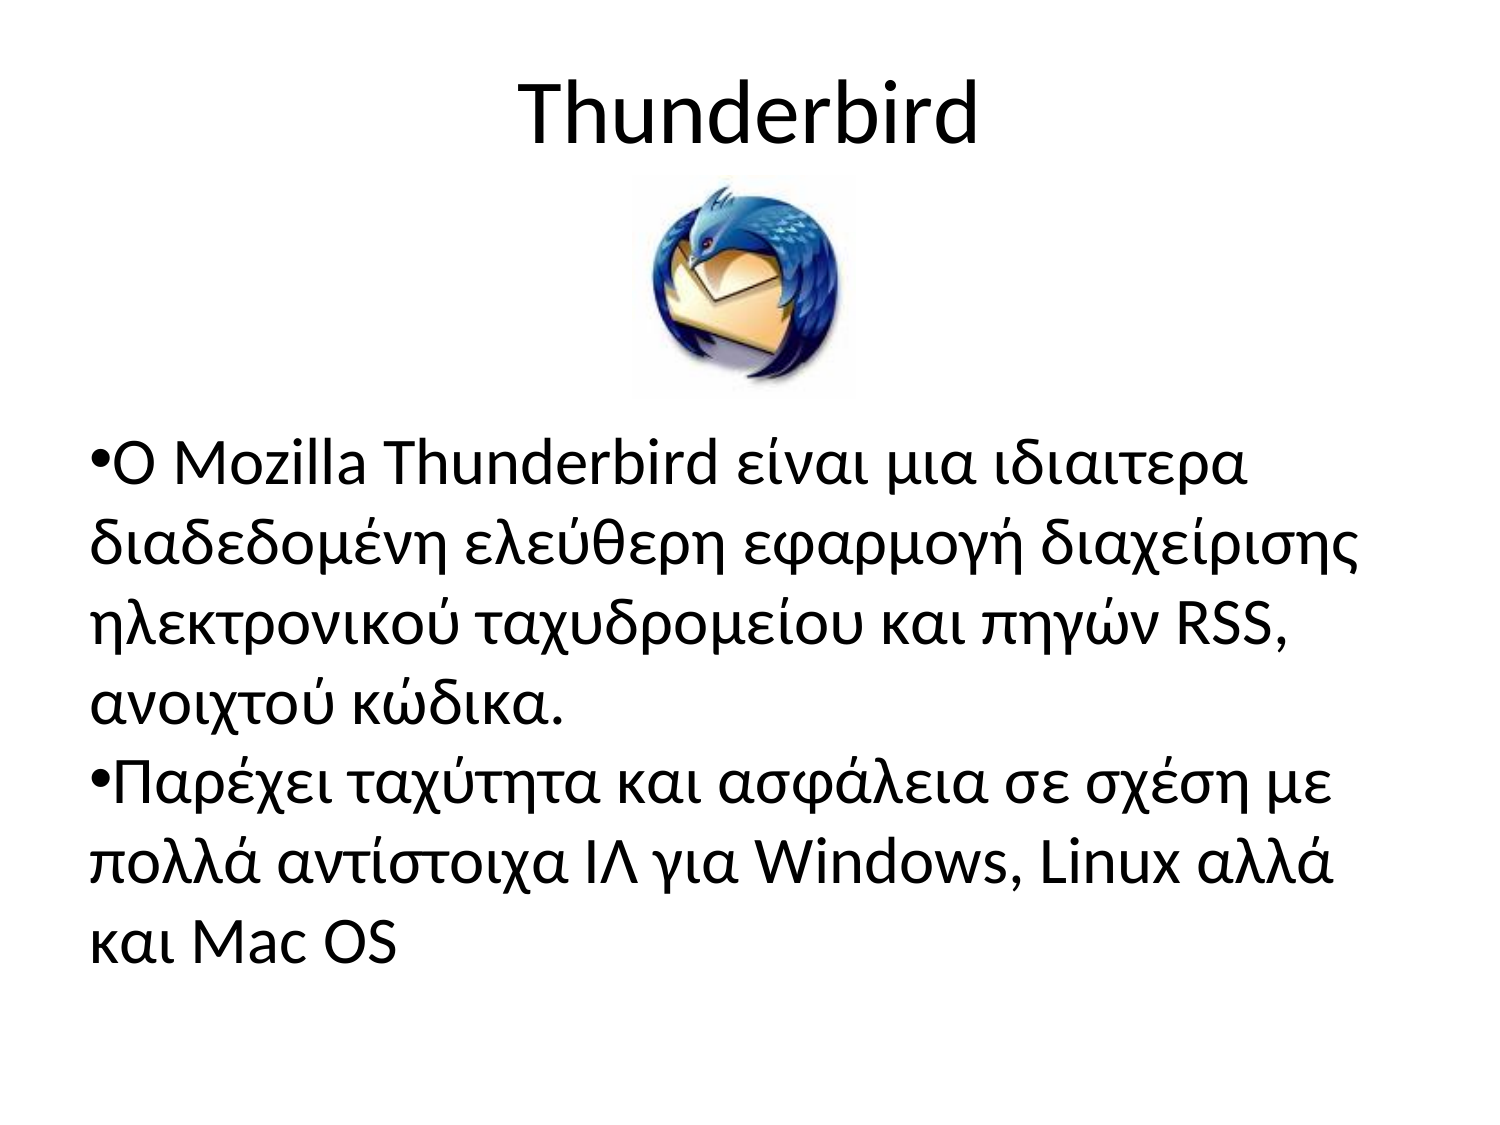

17/5/2013
Θεματα ΚτΠ/Γ
Thunderbird
O Mozilla Thunderbird είναι μια ιδιαιτερα διαδεδομένη ελεύθερη εφαρμογή διαχείρισης ηλεκτρονικού ταχυδρομείου και πηγών RSS, ανοιχτού κώδικα.
Παρέχει ταχύτητα και ασφάλεια σε σχέση με πολλά αντίστοιχα ΙΛ για Windows, Linux αλλά και Mac OS